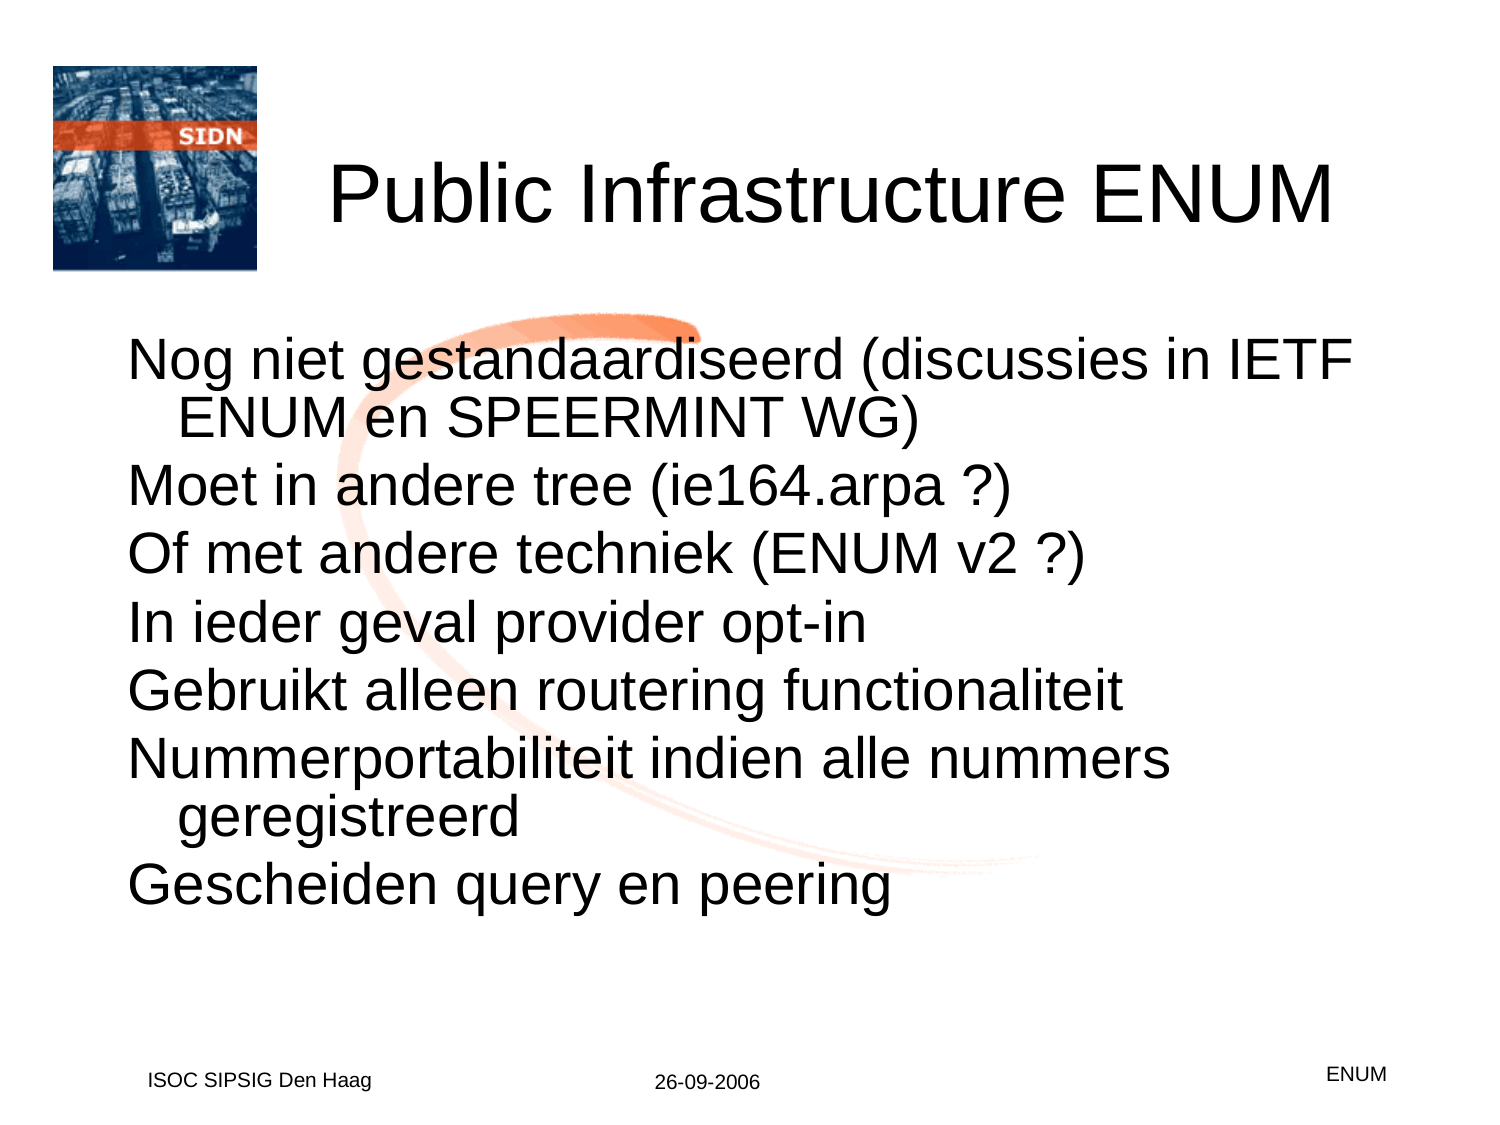

# Public Infrastructure ENUM
Nog niet gestandaardiseerd (discussies in IETF ENUM en SPEERMINT WG)
Moet in andere tree (ie164.arpa ?)
Of met andere techniek (ENUM v2 ?)
In ieder geval provider opt-in
Gebruikt alleen routering functionaliteit
Nummerportabiliteit indien alle nummers geregistreerd
Gescheiden query en peering